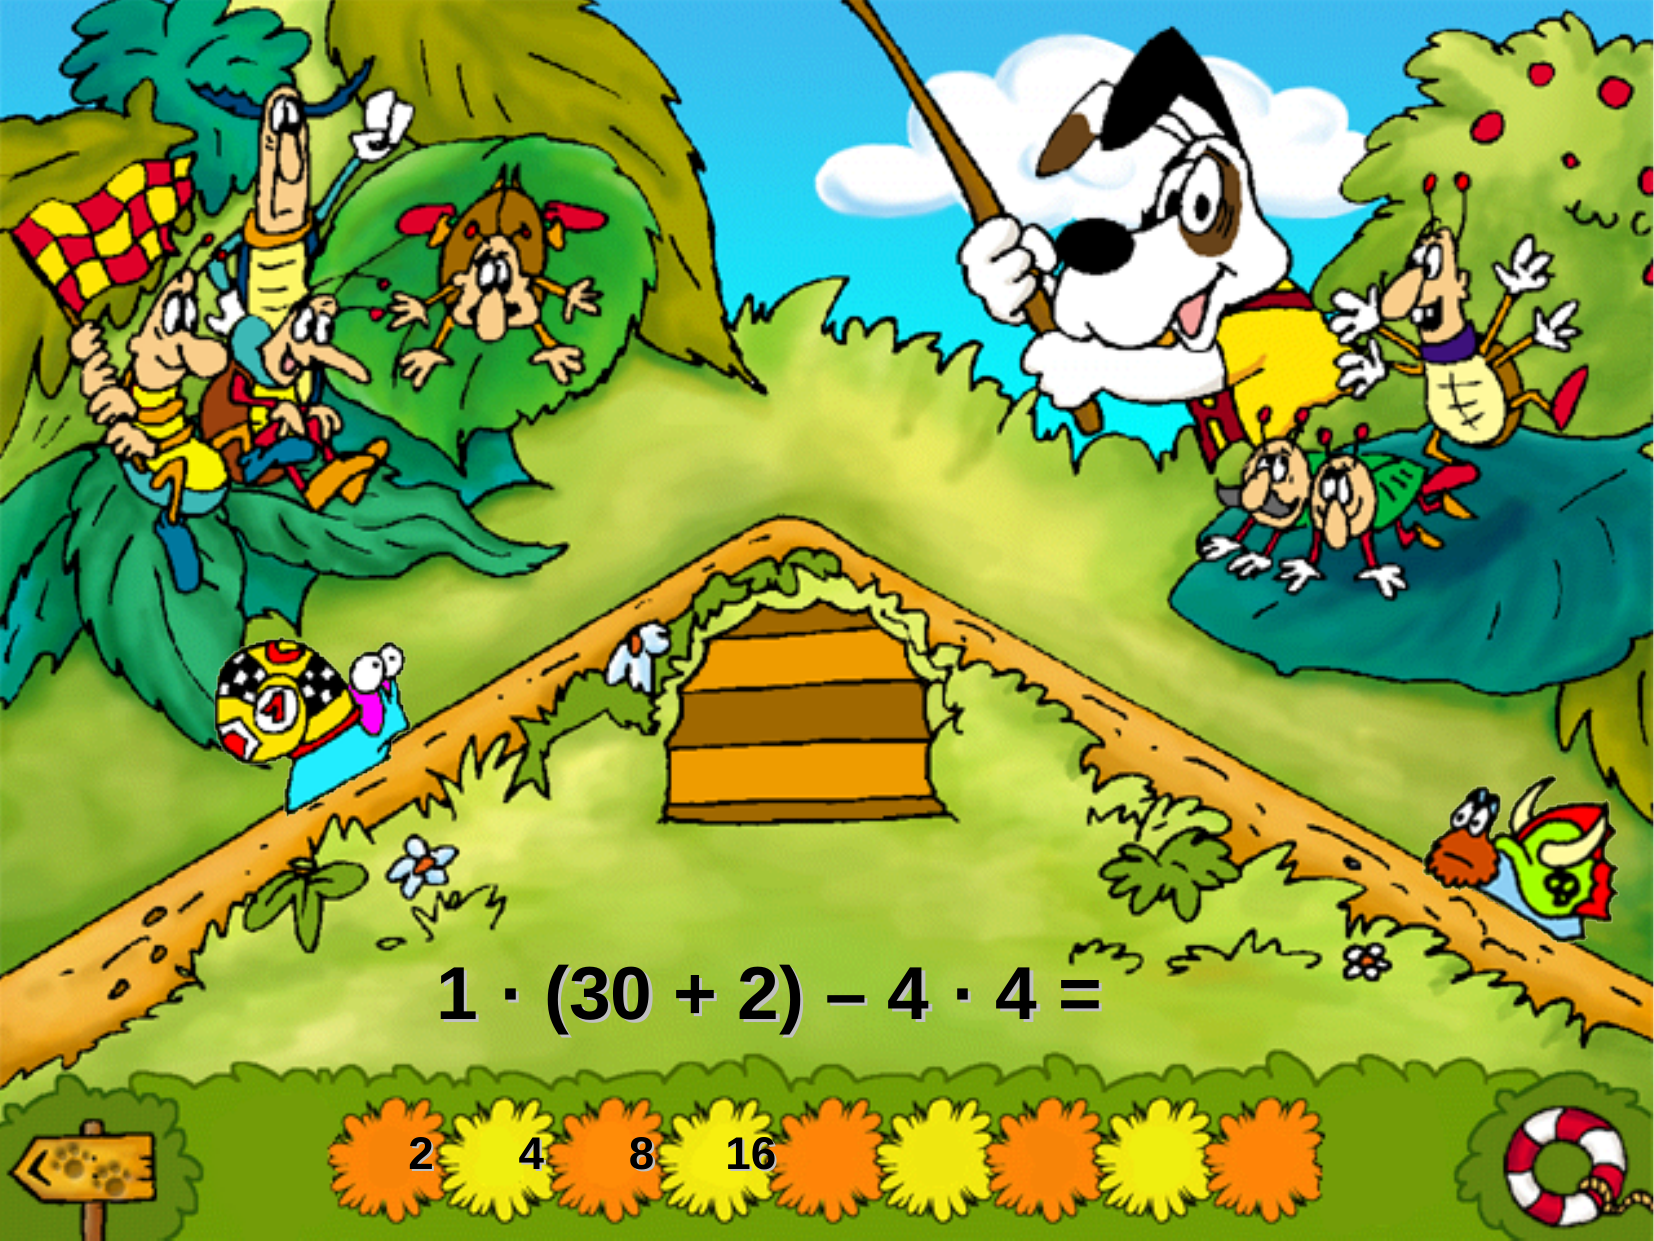

1 · (30 + 2) – 4 · 4 =
2
4
8
16